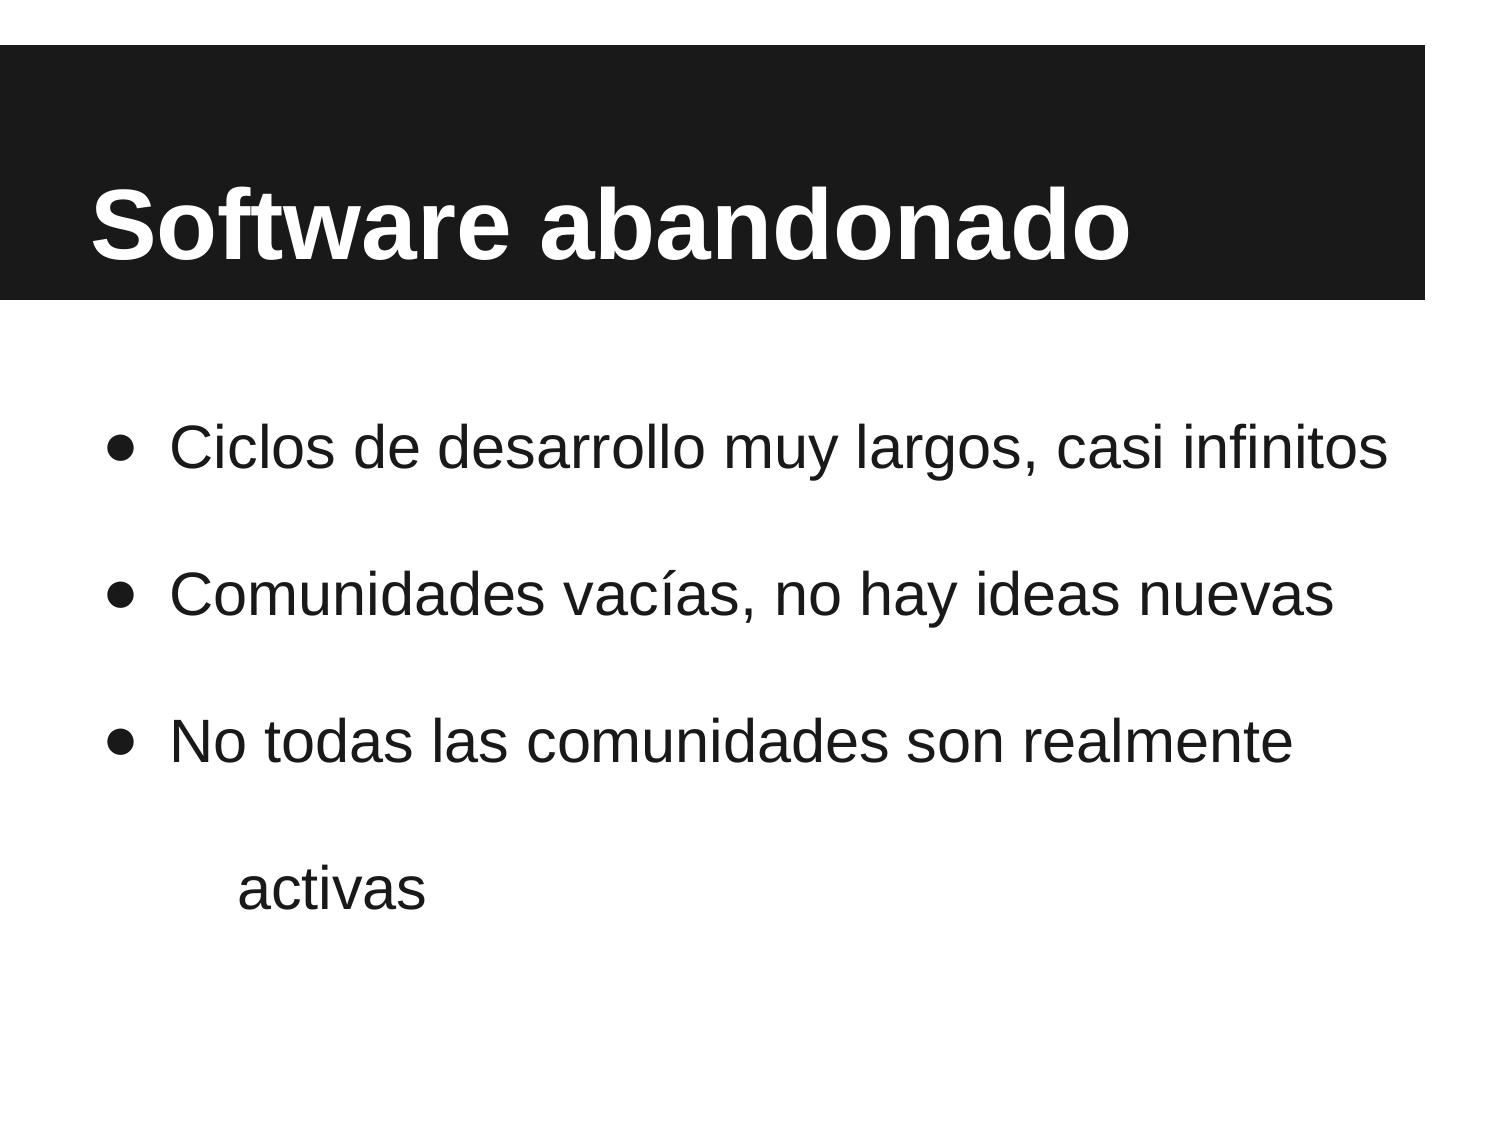

# Software abandonado
Ciclos de desarrollo muy largos, casi infinitos
Comunidades vacías, no hay ideas nuevas
No todas las comunidades son realmente activas